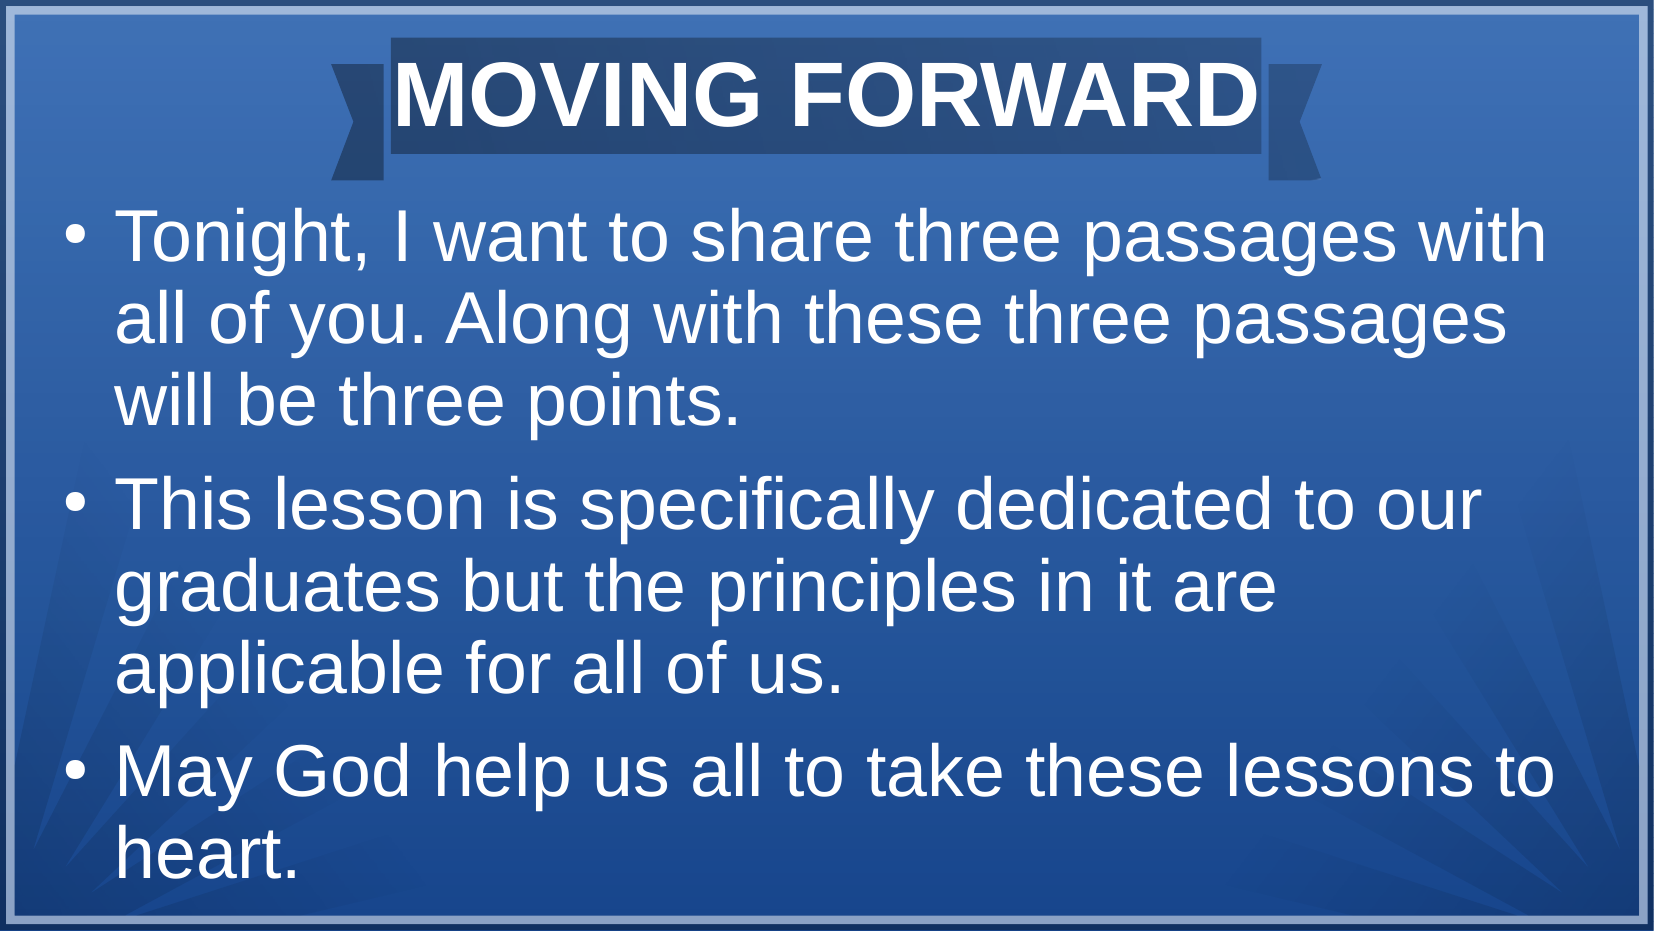

# MOVING FORWARD
Tonight, I want to share three passages with all of you. Along with these three passages will be three points.
This lesson is specifically dedicated to our graduates but the principles in it are applicable for all of us.
May God help us all to take these lessons to heart.